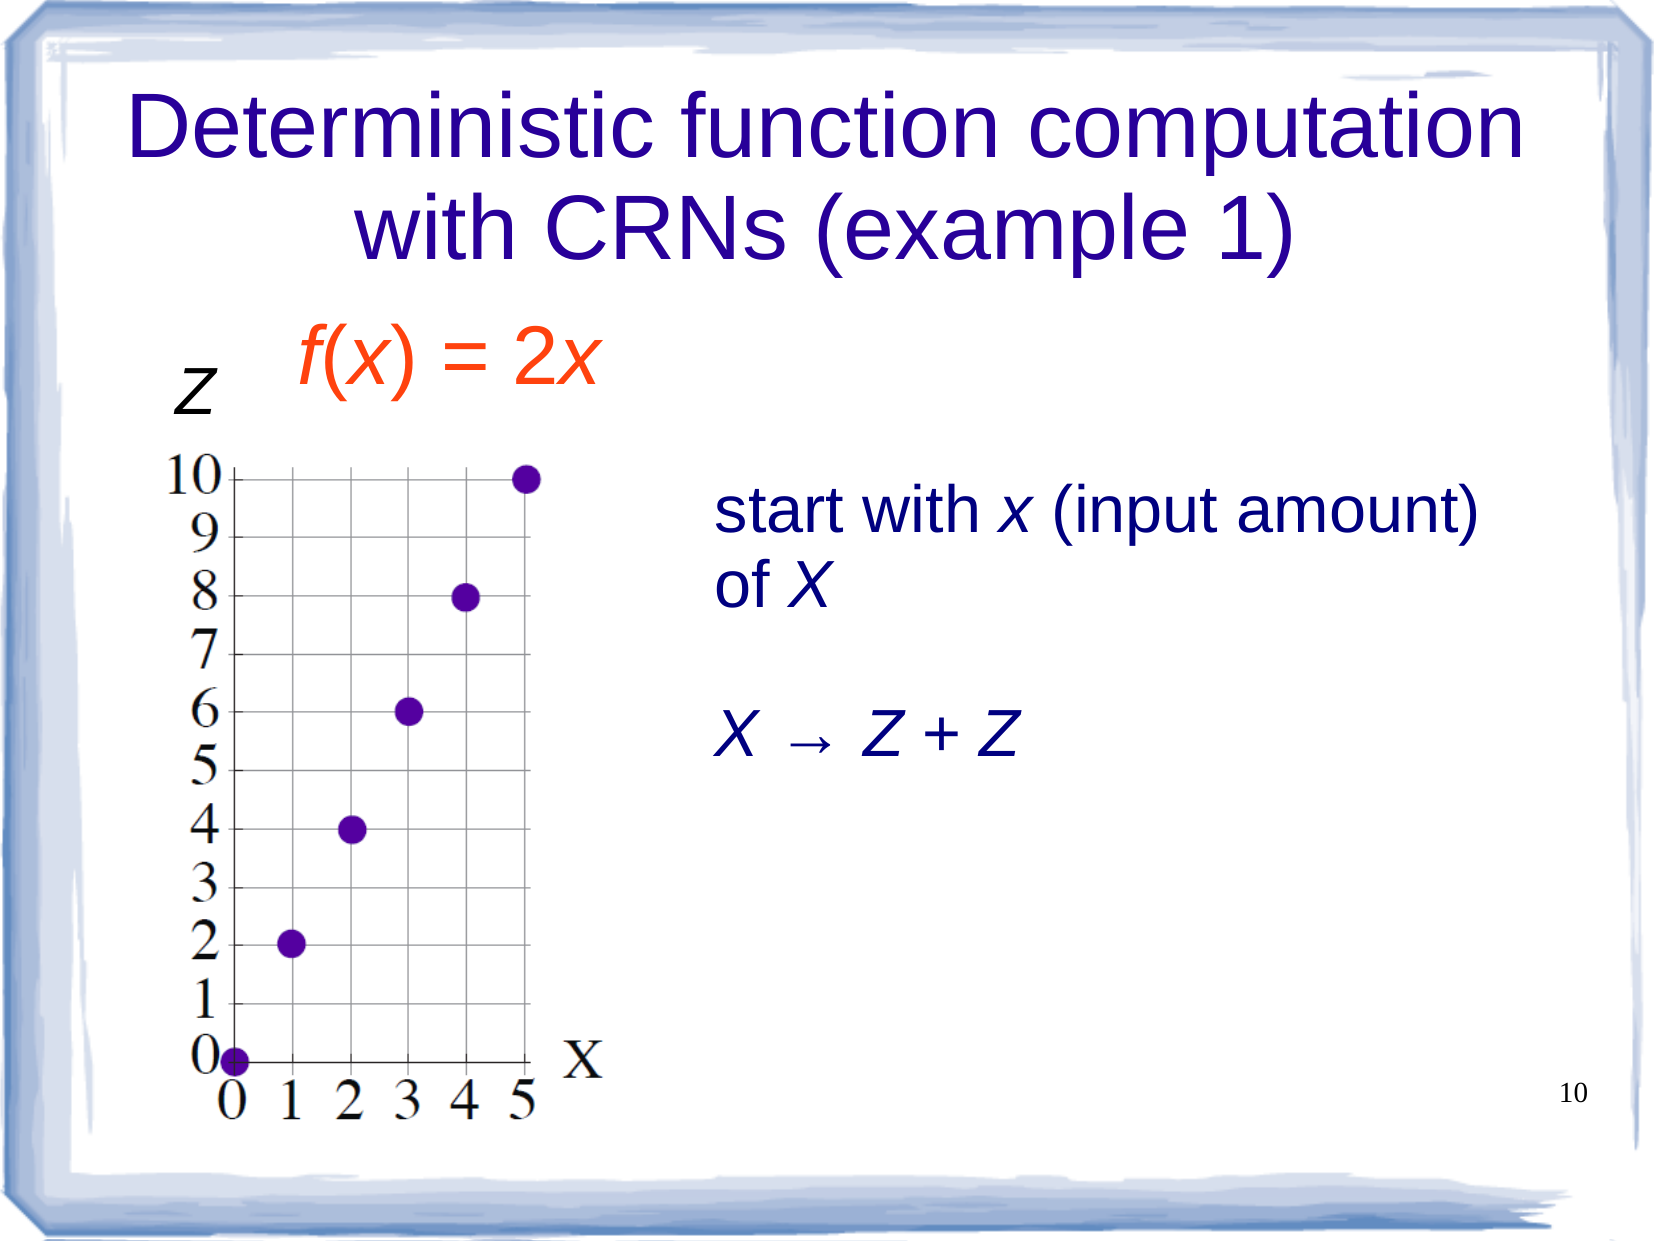

# Deterministic function computation with CRNs (example 1)
f(x) = 2x
Z
start with x (input amount) of X
X → Z + Z
10